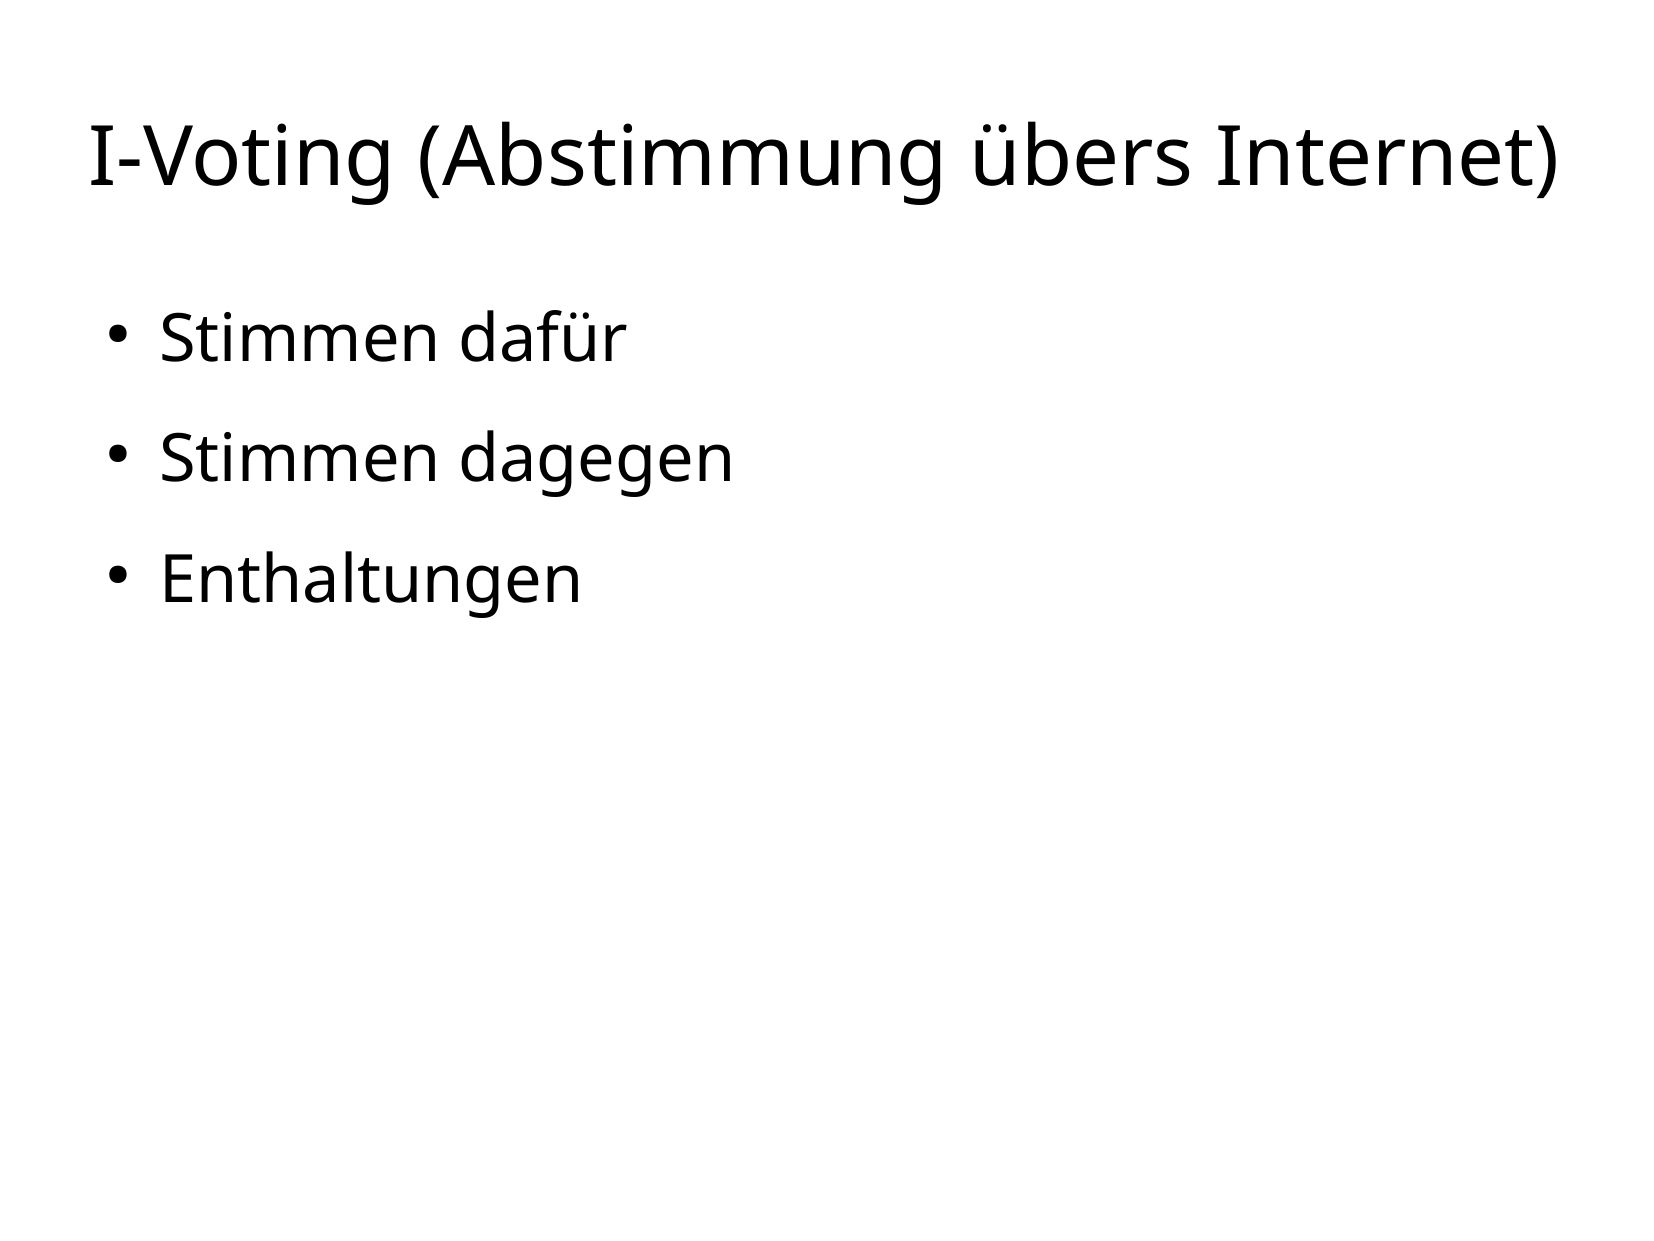

# I-Voting (Abstimmung übers Internet)
Stimmen dafür
Stimmen dagegen
Enthaltungen